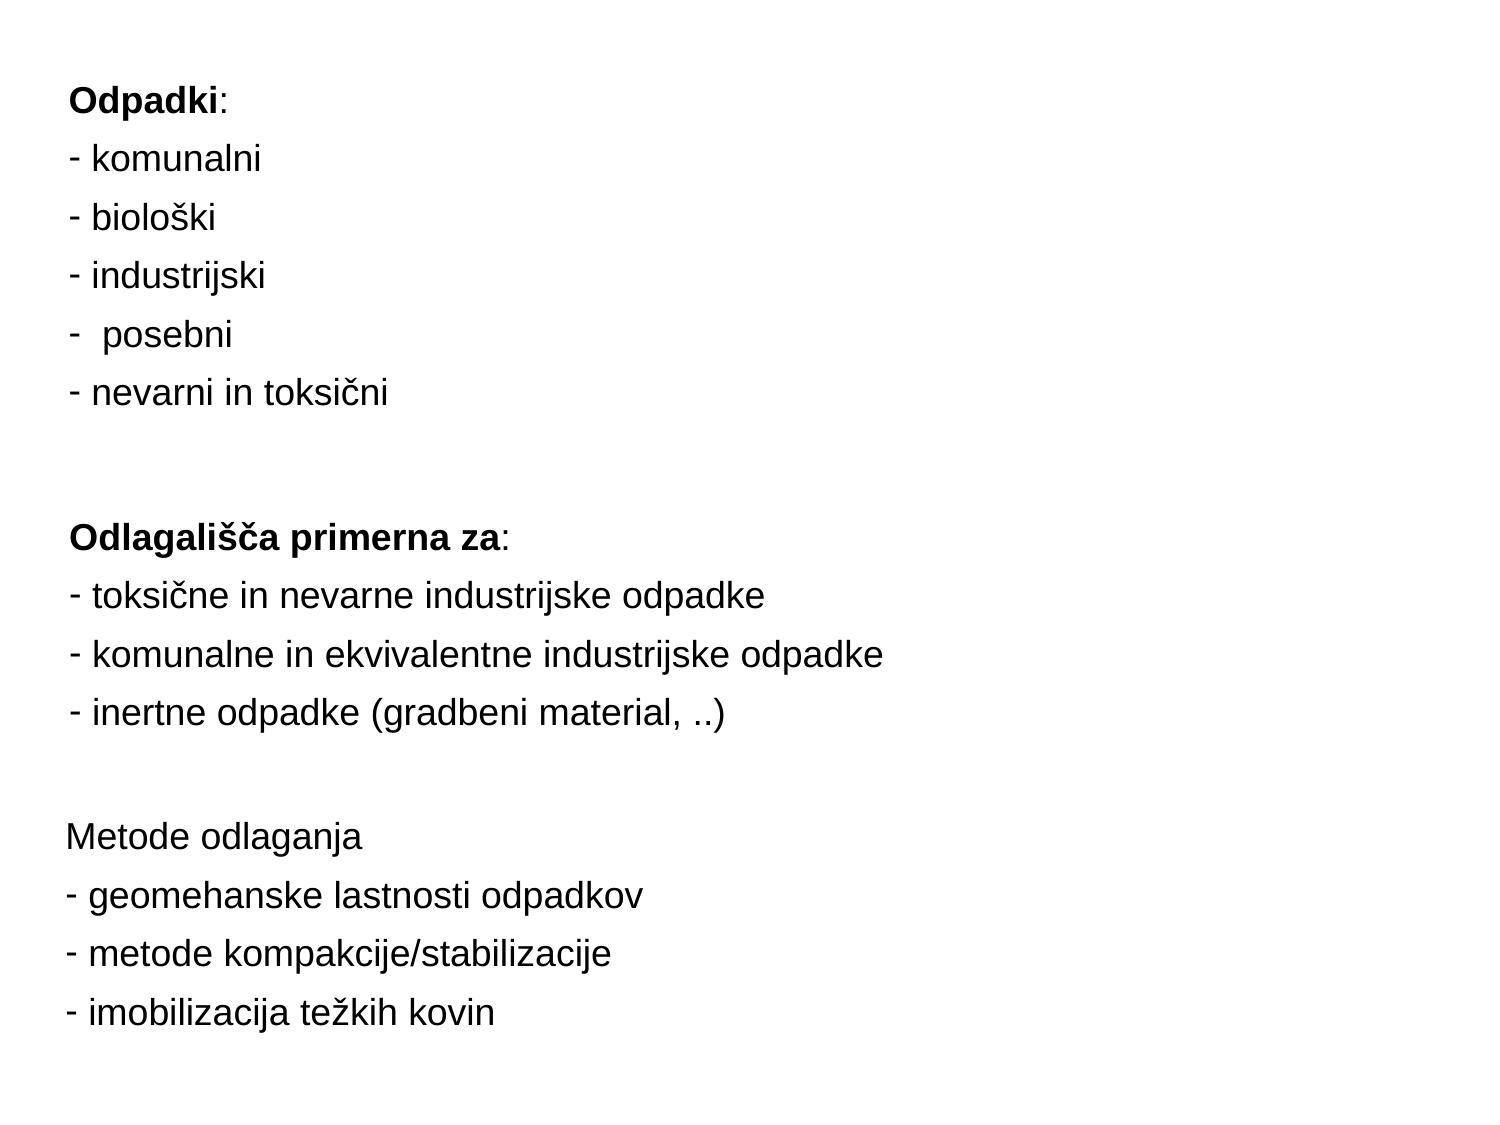

Odpadki:
 komunalni
 biološki
 industrijski
 posebni
 nevarni in toksični
Odlagališča primerna za:
 toksične in nevarne industrijske odpadke
 komunalne in ekvivalentne industrijske odpadke
 inertne odpadke (gradbeni material, ..)
Metode odlaganja
 geomehanske lastnosti odpadkov
 metode kompakcije/stabilizacije
 imobilizacija težkih kovin